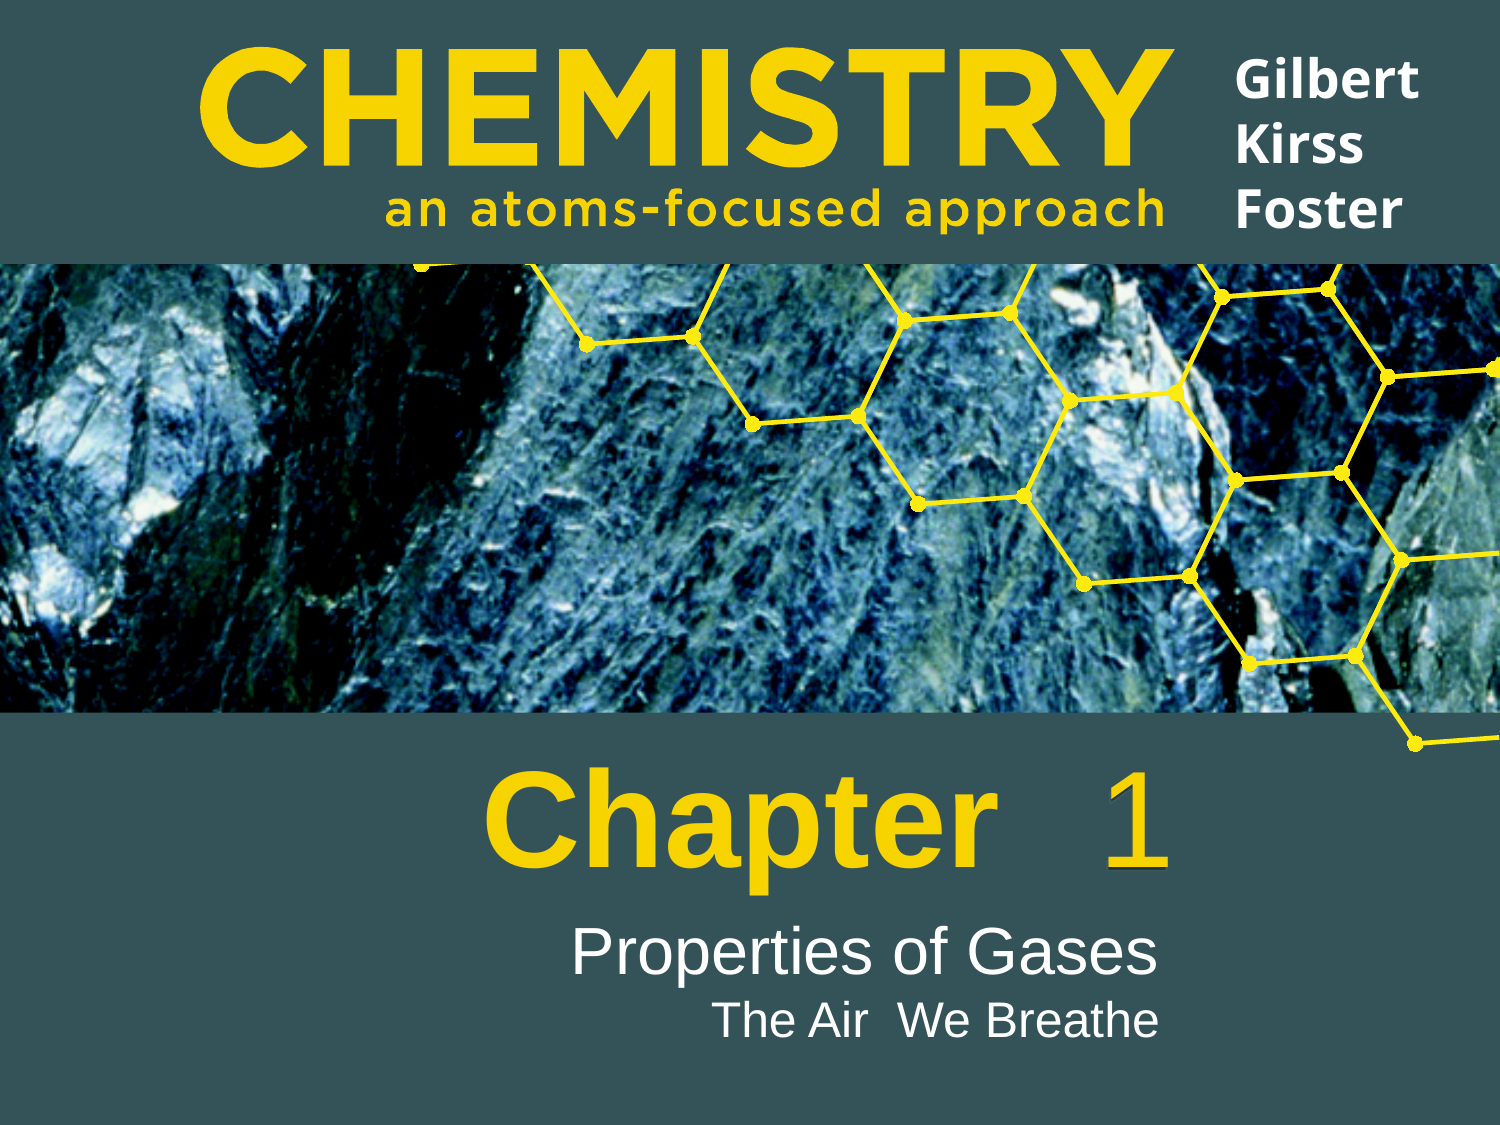

1
# Properties of Gases The Air We Breathe